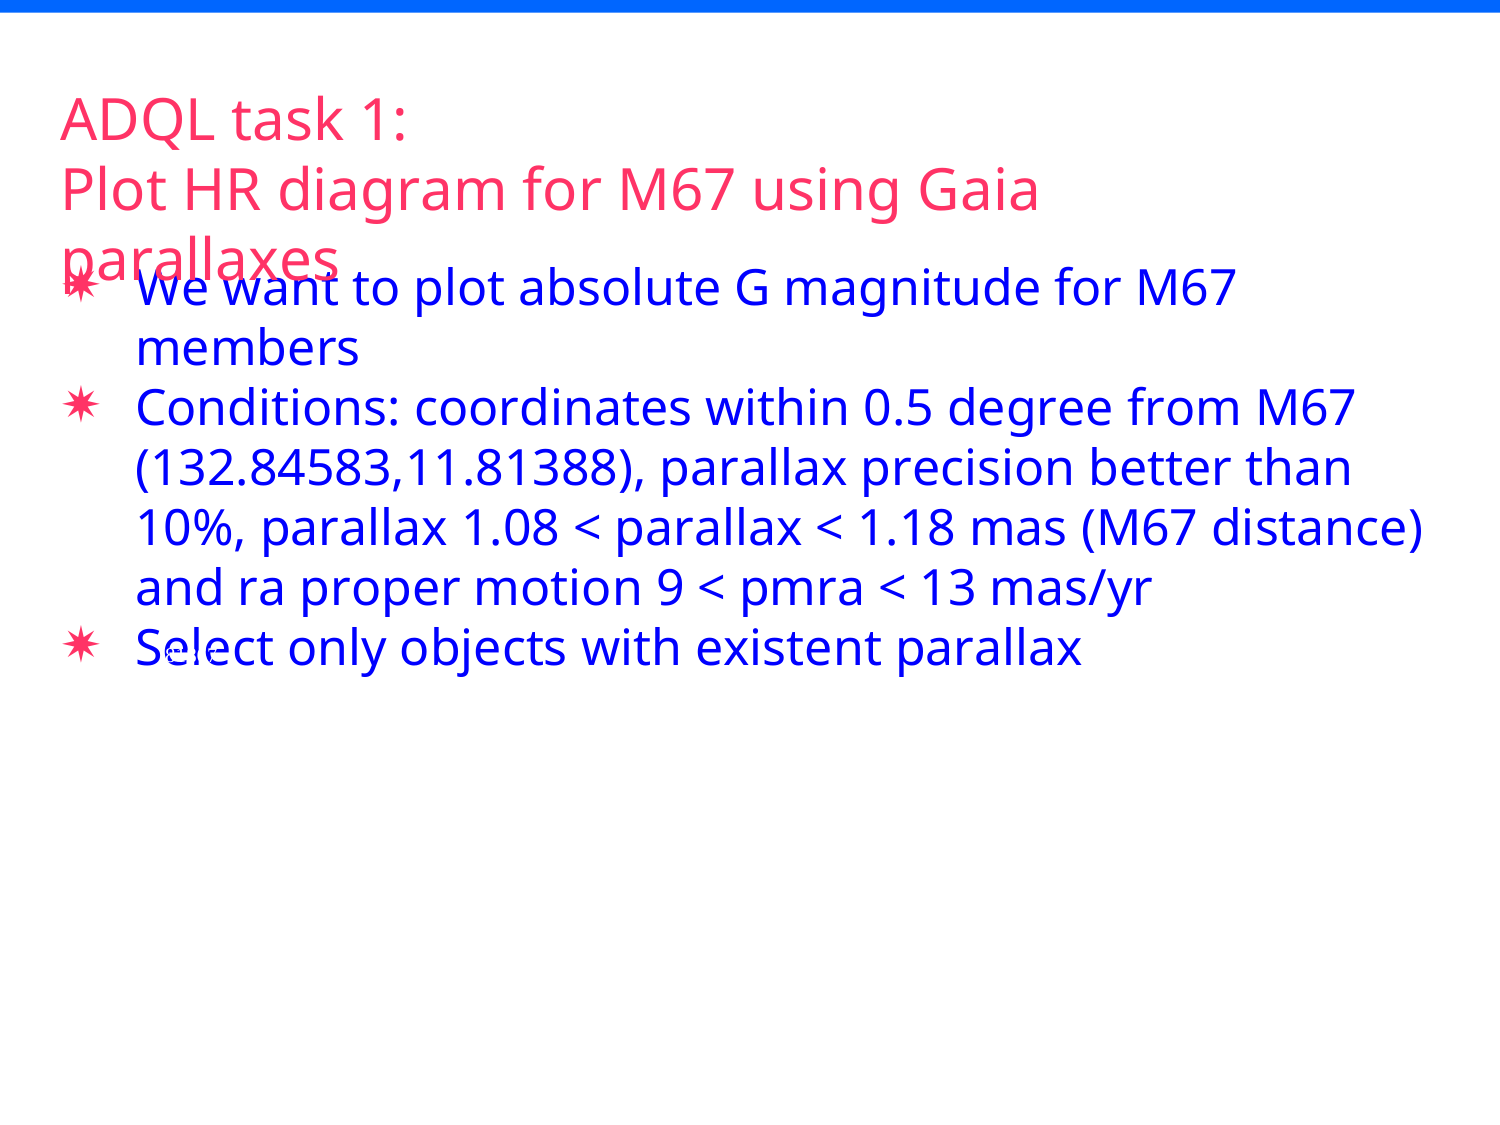

ADQL task 1:
Plot HR diagram for M67 using Gaia parallaxes
We want to plot absolute G magnitude for M67 members
Conditions: coordinates within 0.5 degree from M67 (132.84583,11.81388), parallax precision better than 10%, parallax 1.08 < parallax < 1.18 mas (M67 distance) and ra proper motion 9 < pmra < 13 mas/yr
Select only objects with existent parallax
81867
37